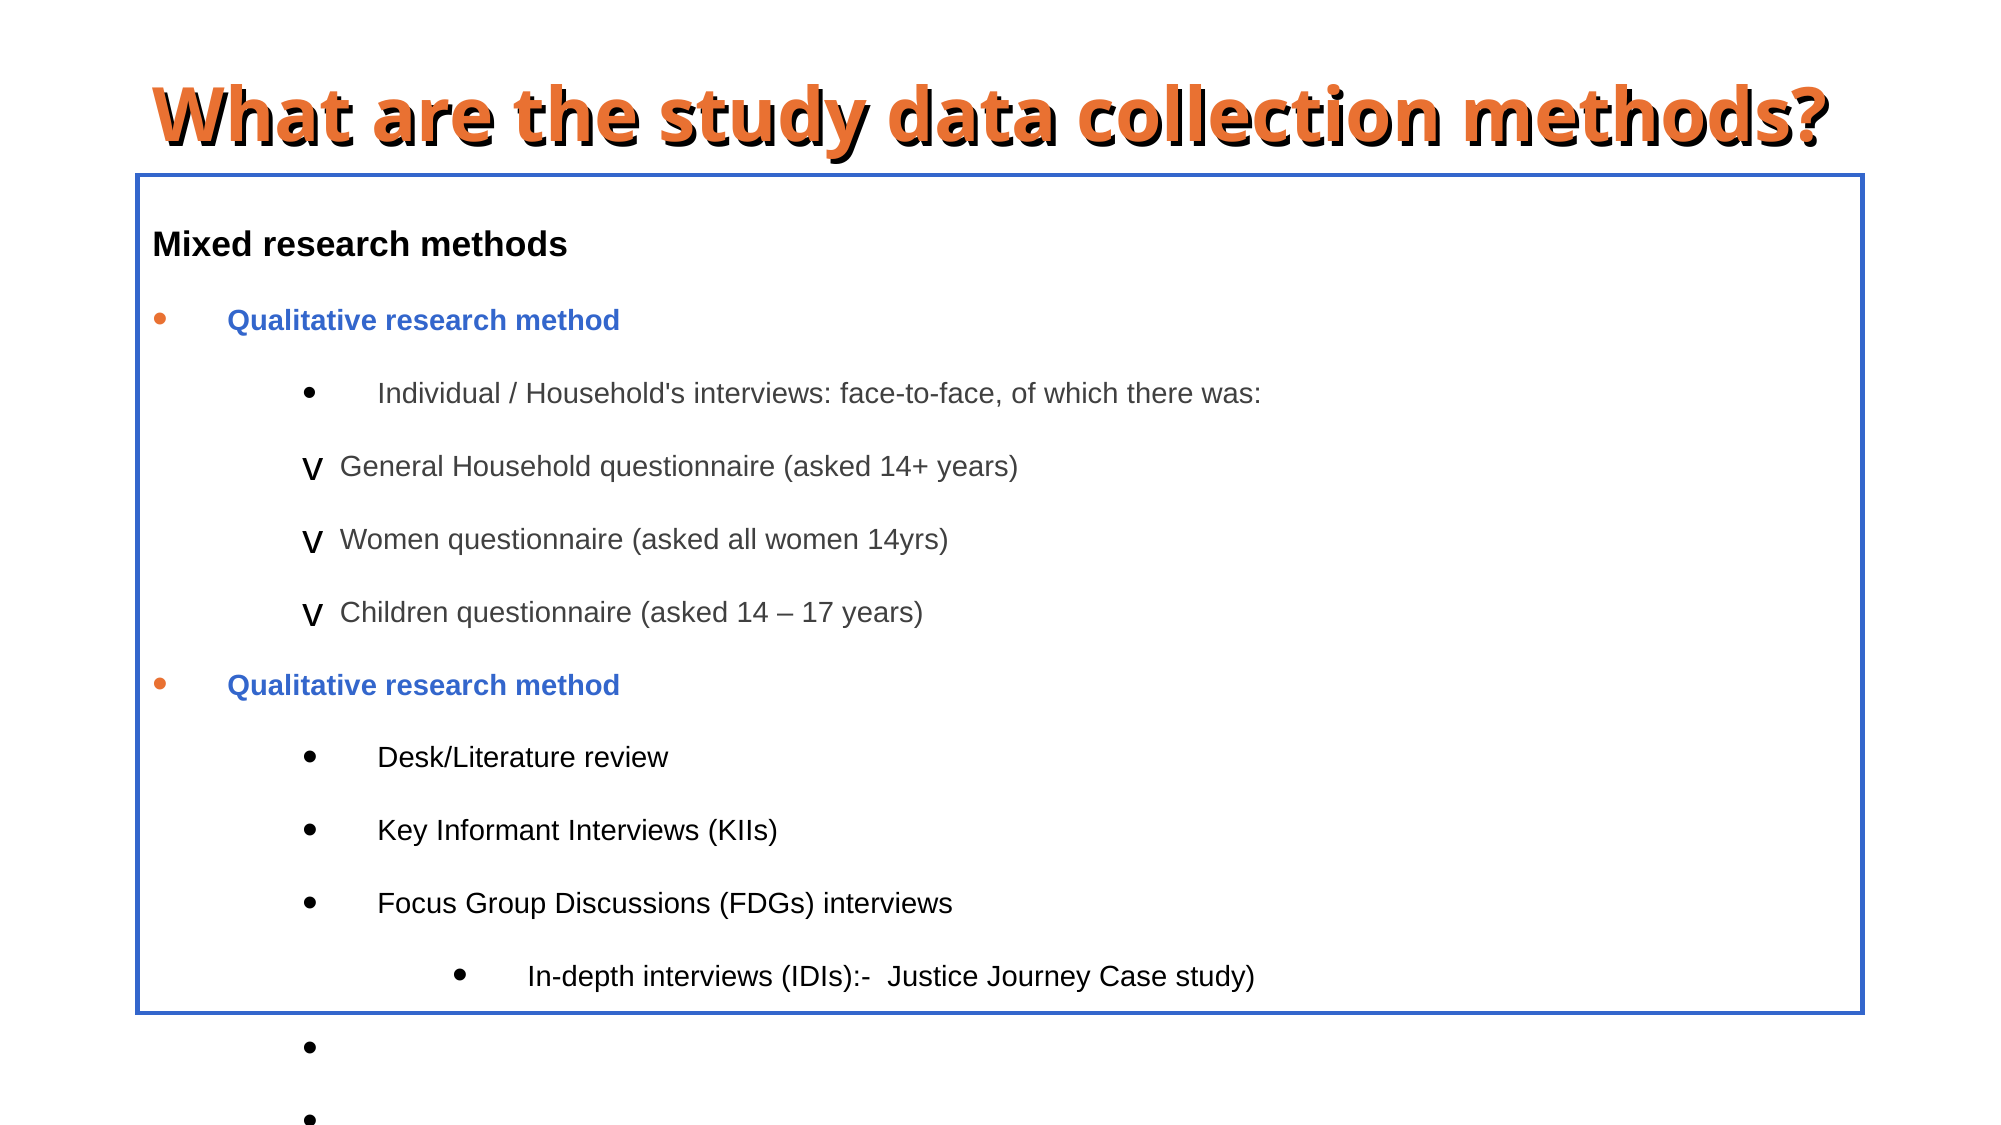

# What are the study data collection methods?
Mixed research methods
Qualitative research method
Individual / Household's interviews: face-to-face, of which there was:
General Household questionnaire (asked 14+ years)
Women questionnaire (asked all women 14yrs)
Children questionnaire (asked 14 – 17 years)
Qualitative research method
Desk/Literature review
Key Informant Interviews (KIIs)
Focus Group Discussions (FDGs) interviews
In-depth interviews (IDIs):- Justice Journey Case study)